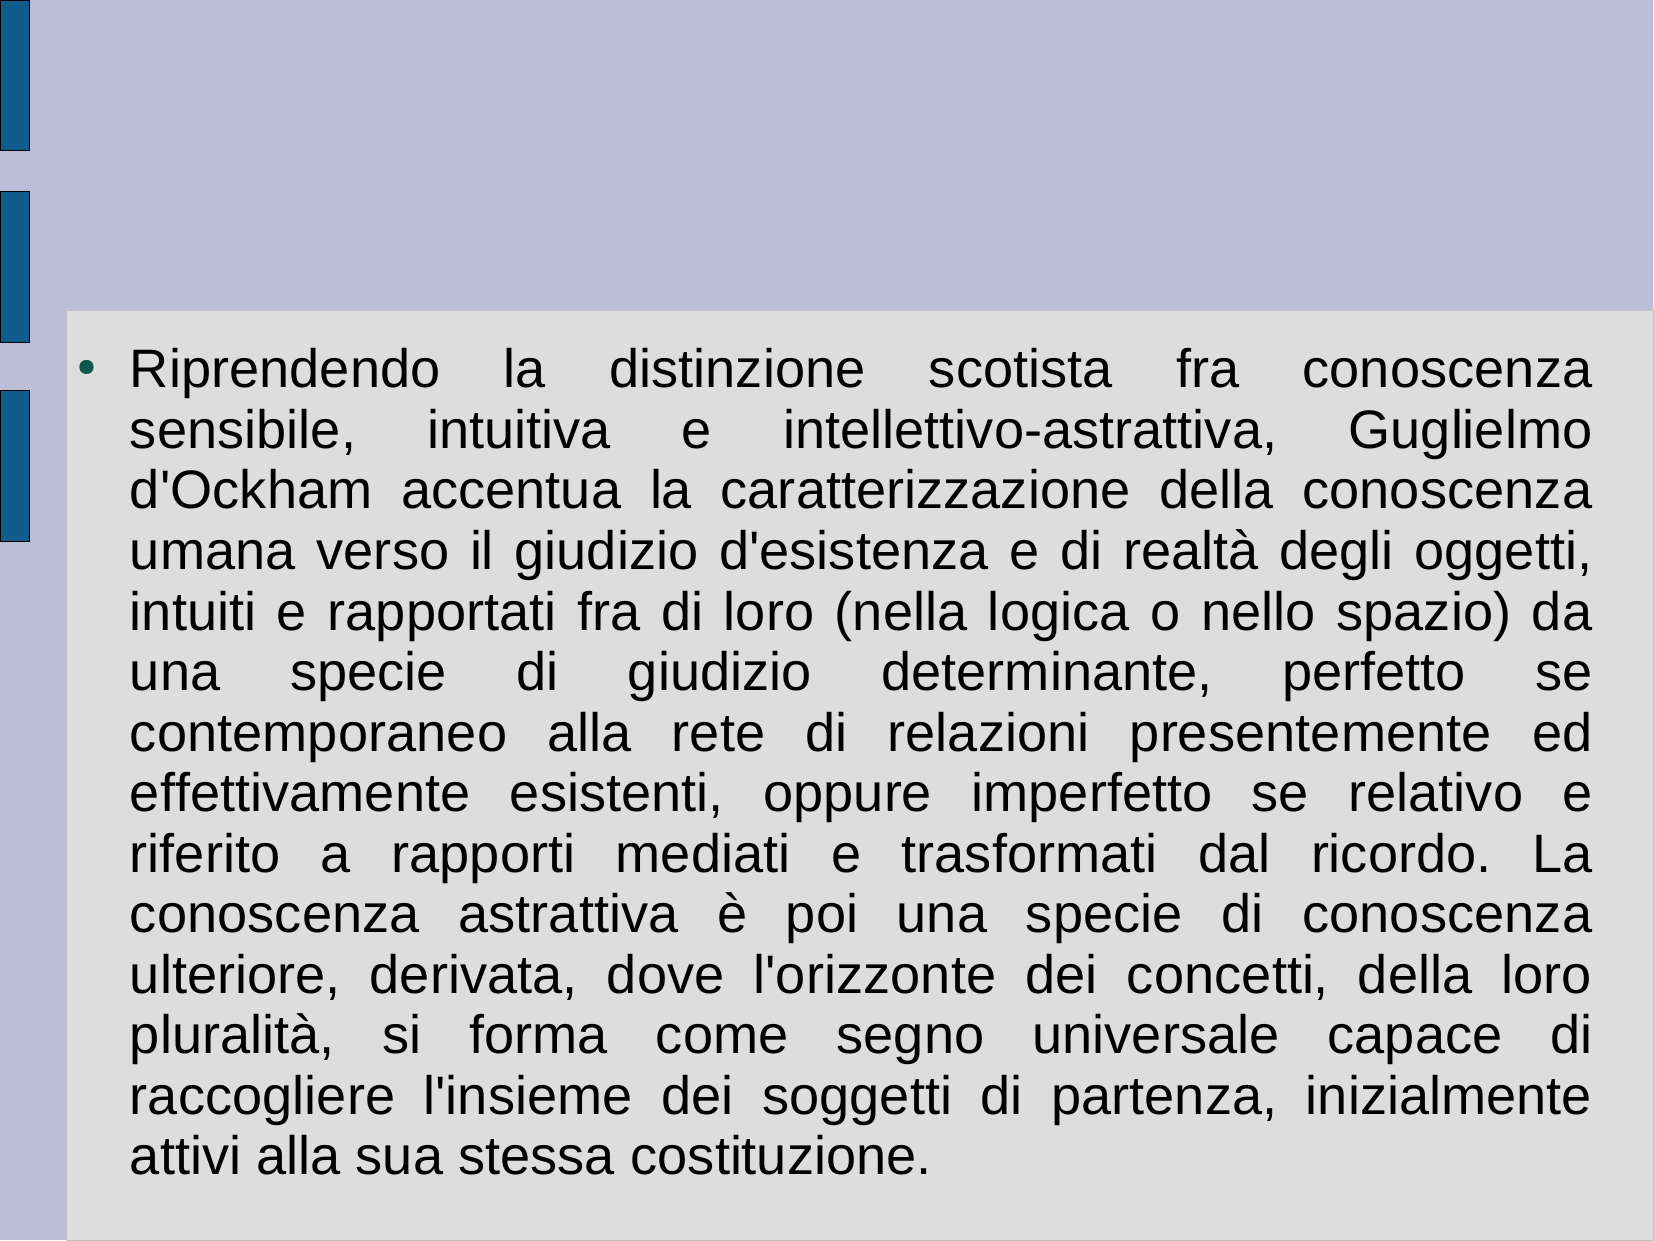

#
Riprendendo la distinzione scotista fra conoscenza sensibile, intuitiva e intellettivo-astrattiva, Guglielmo d'Ockham accentua la caratterizzazione della conoscenza umana verso il giudizio d'esistenza e di realtà degli oggetti, intuiti e rapportati fra di loro (nella logica o nello spazio) da una specie di giudizio determinante, perfetto se contemporaneo alla rete di relazioni presentemente ed effettivamente esistenti, oppure imperfetto se relativo e riferito a rapporti mediati e trasformati dal ricordo. La conoscenza astrattiva è poi una specie di conoscenza ulteriore, derivata, dove l'orizzonte dei concetti, della loro pluralità, si forma come segno universale capace di raccogliere l'insieme dei soggetti di partenza, inizialmente attivi alla sua stessa costituzione.